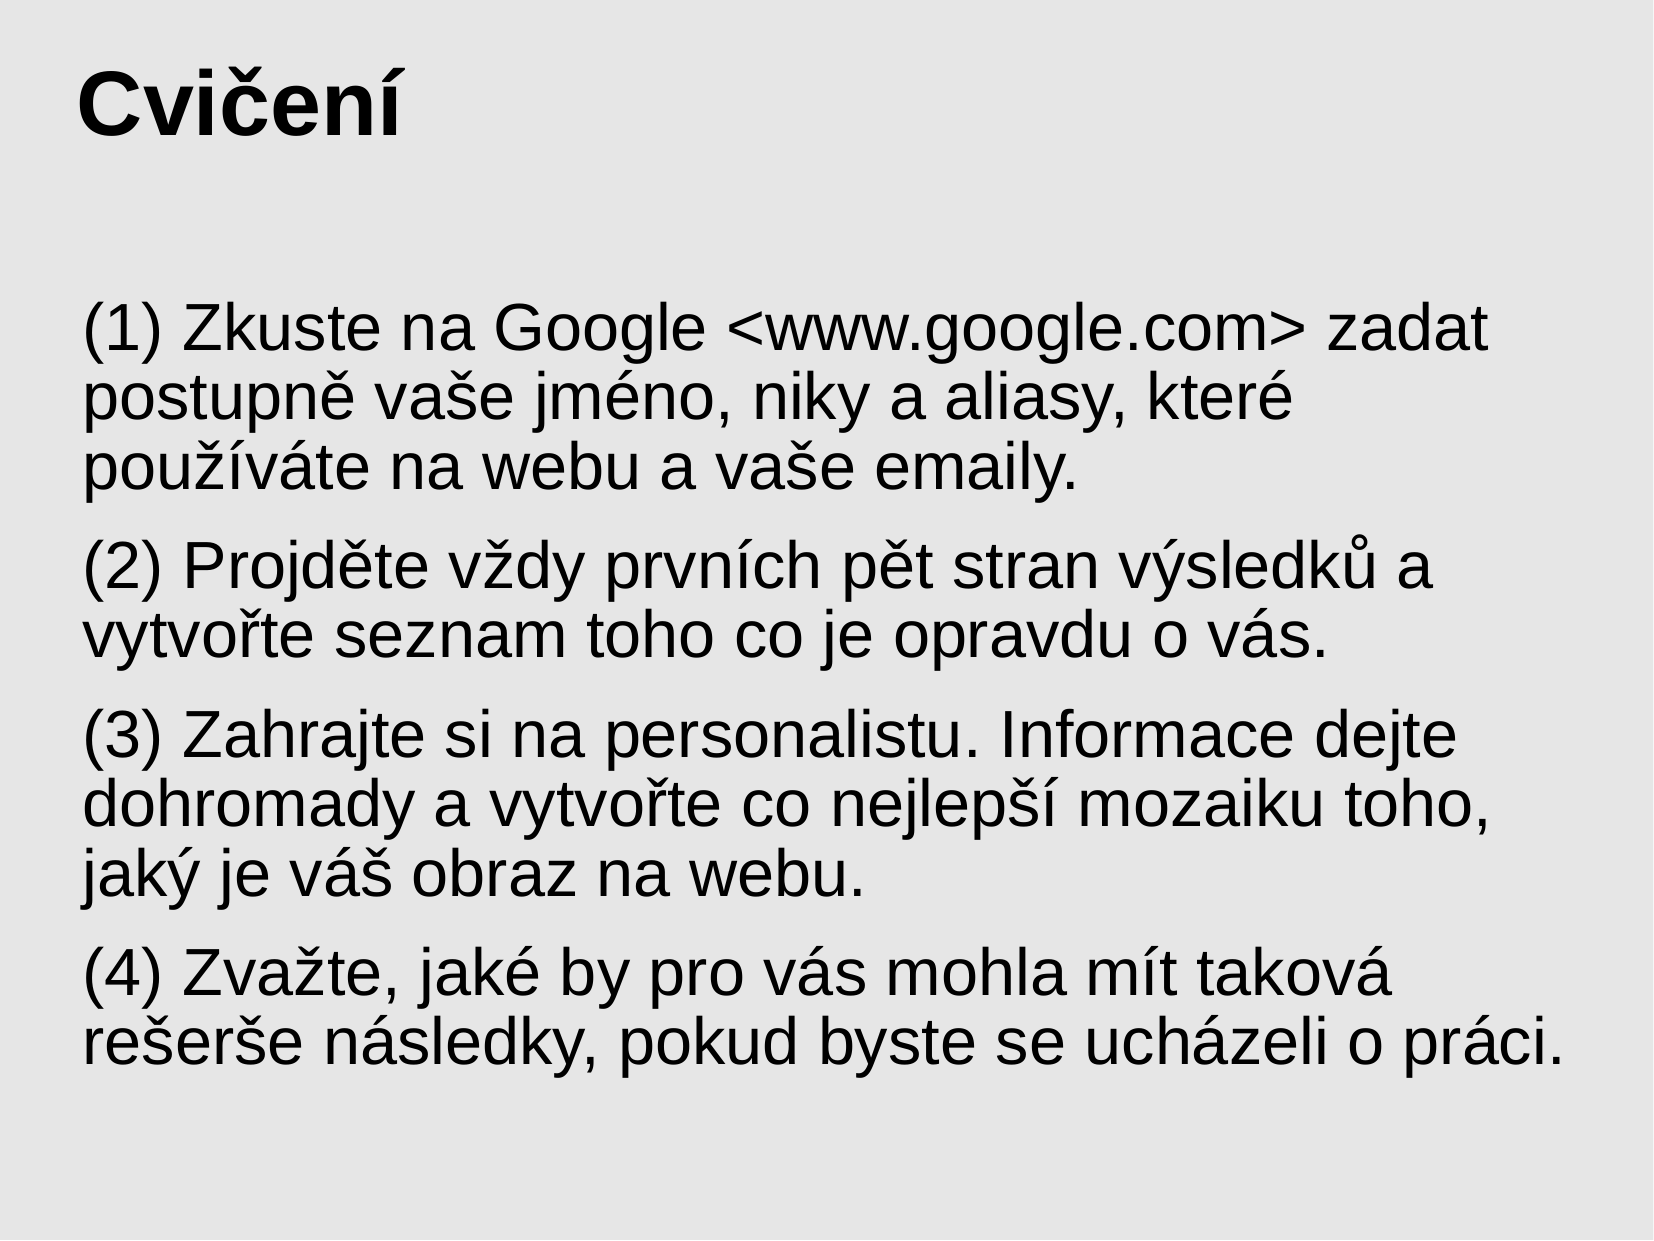

# Cvičení
 Zkuste na Google <www.google.com> zadat postupně vaše jméno, niky a aliasy, které používáte na webu a vaše emaily.
 Projděte vždy prvních pět stran výsledků a vytvořte seznam toho co je opravdu o vás.
 Zahrajte si na personalistu. Informace dejte dohromady a vytvořte co nejlepší mozaiku toho, jaký je váš obraz na webu.
 Zvažte, jaké by pro vás mohla mít taková rešerše následky, pokud byste se ucházeli o práci.